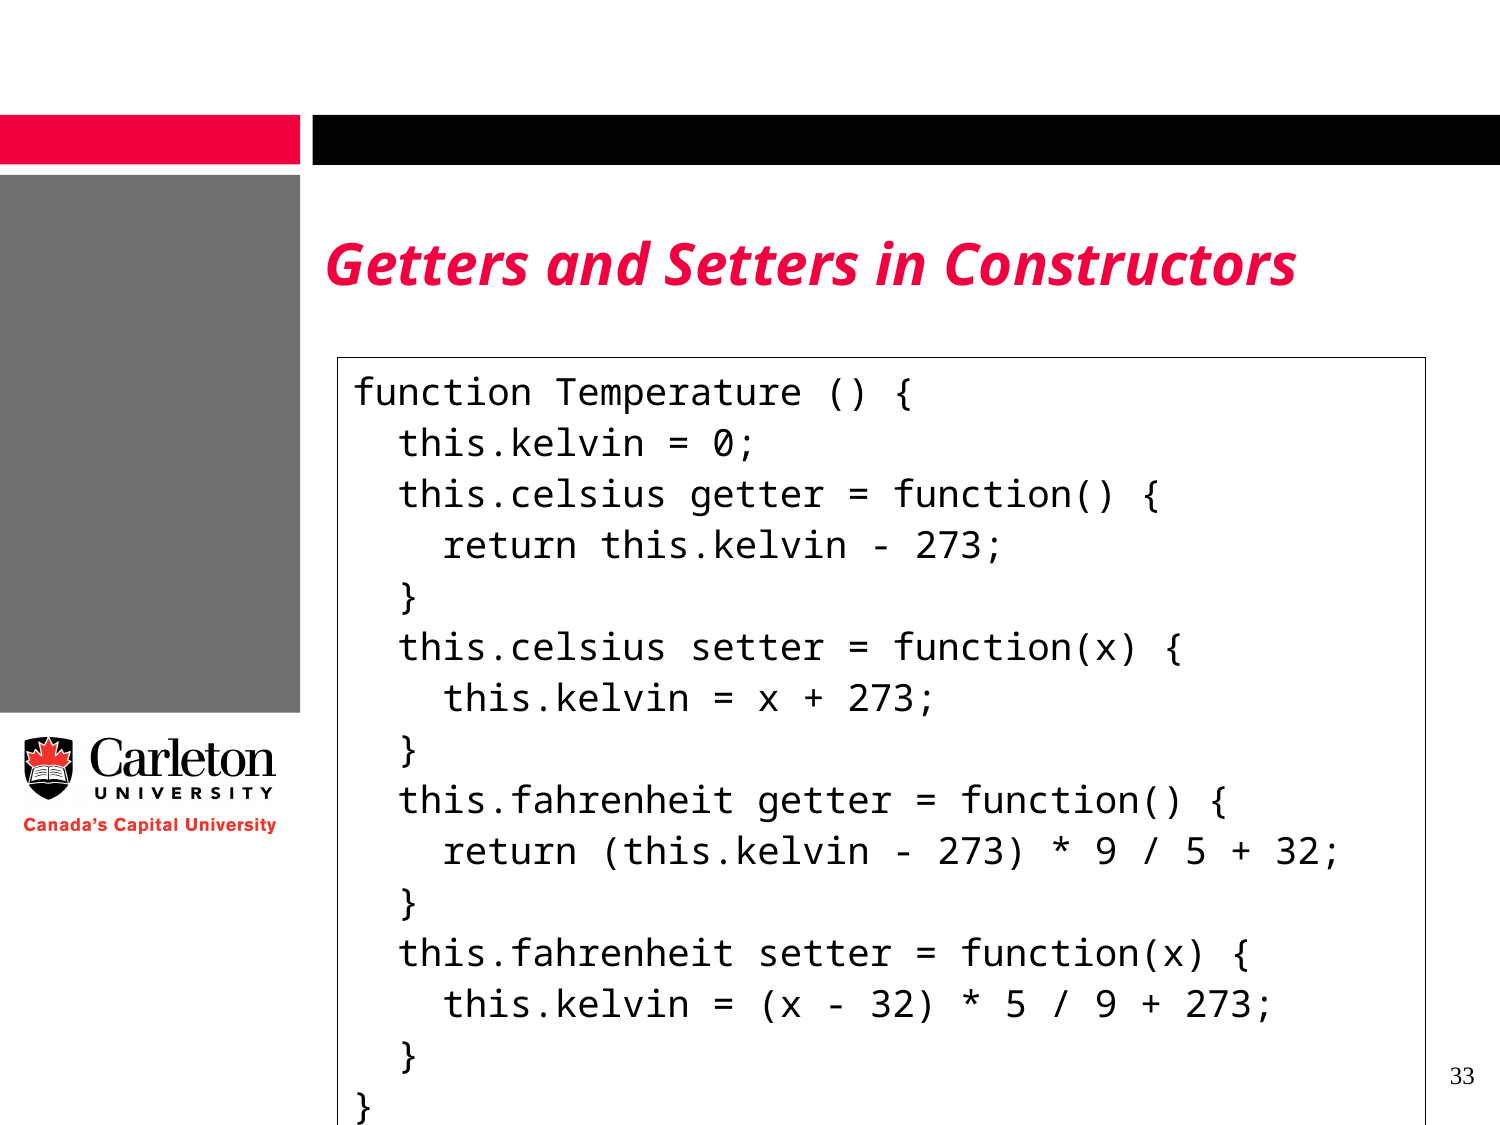

# Getters and Setters in Constructors
function Temperature () {
 this.kelvin = 0;
 this.celsius getter = function() {
 return this.kelvin - 273;
 }
 this.celsius setter = function(x) {
 this.kelvin = x + 273;
 }
 this.fahrenheit getter = function() {
 return (this.kelvin - 273) * 9 / 5 + 32;
 }
 this.fahrenheit setter = function(x) {
 this.kelvin = (x - 32) * 5 / 9 + 273;
 }
}
33